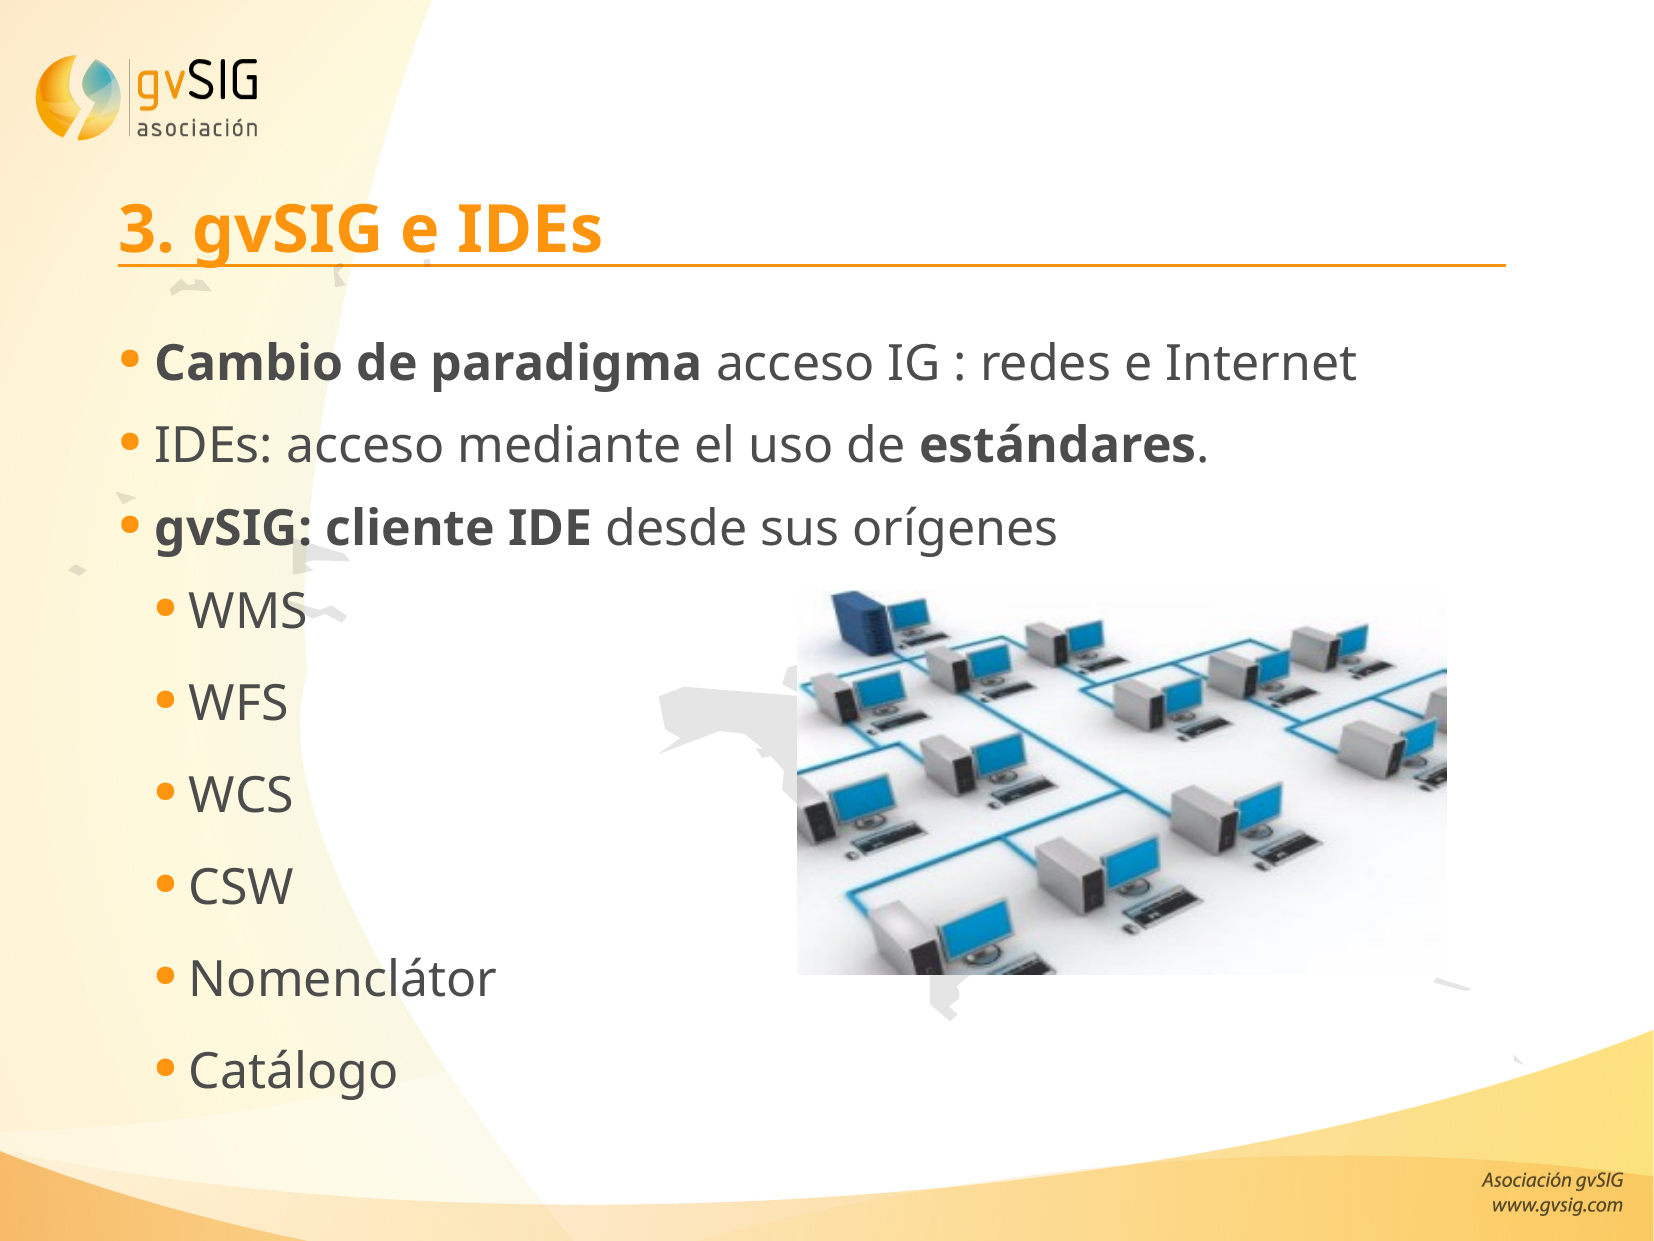

# 3. gvSIG e IDEs
 Cambio de paradigma acceso IG : redes e Internet
 IDEs: acceso mediante el uso de estándares.
 gvSIG: cliente IDE desde sus orígenes
WMS
WFS
WCS
CSW
Nomenclátor
Catálogo